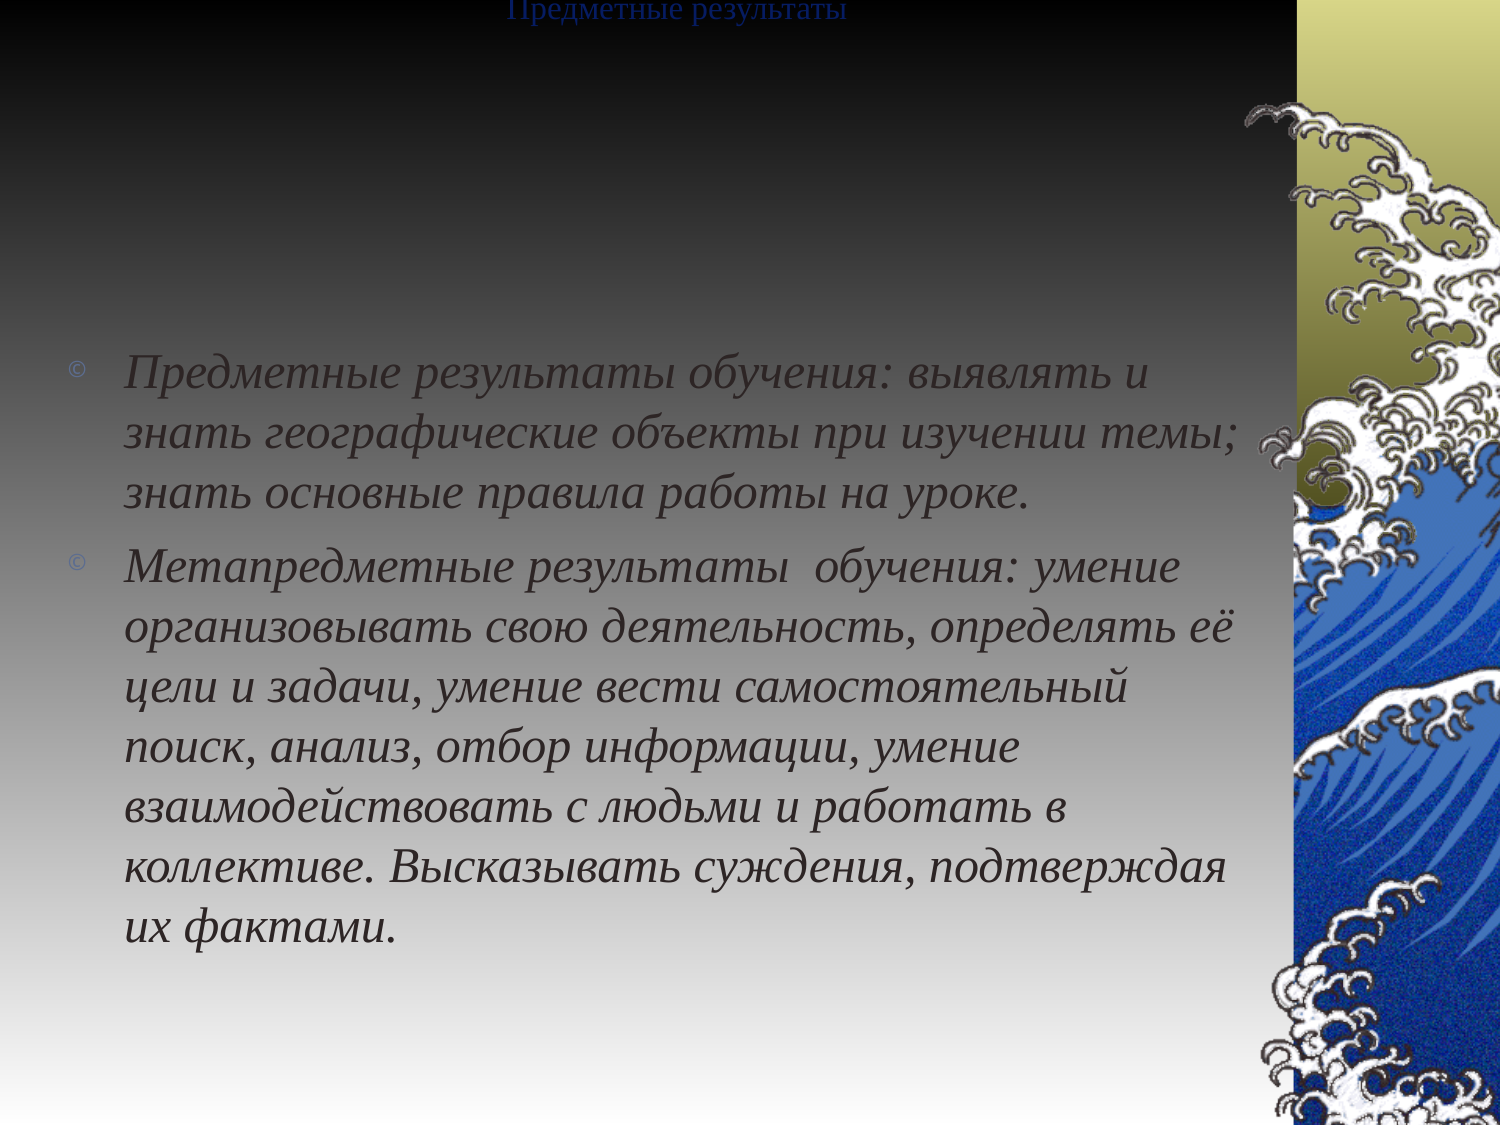

# Предметные результаты
Предметные результаты обучения: выявлять и знать географические объекты при изучении темы; знать основные правила работы на уроке.
Метапредметные результаты обучения: умение организовывать свою деятельность, определять её цели и задачи, умение вести самостоятельный поиск, анализ, отбор информации, умение взаимодействовать с людьми и работать в коллективе. Высказывать суждения, подтверждая их фактами.